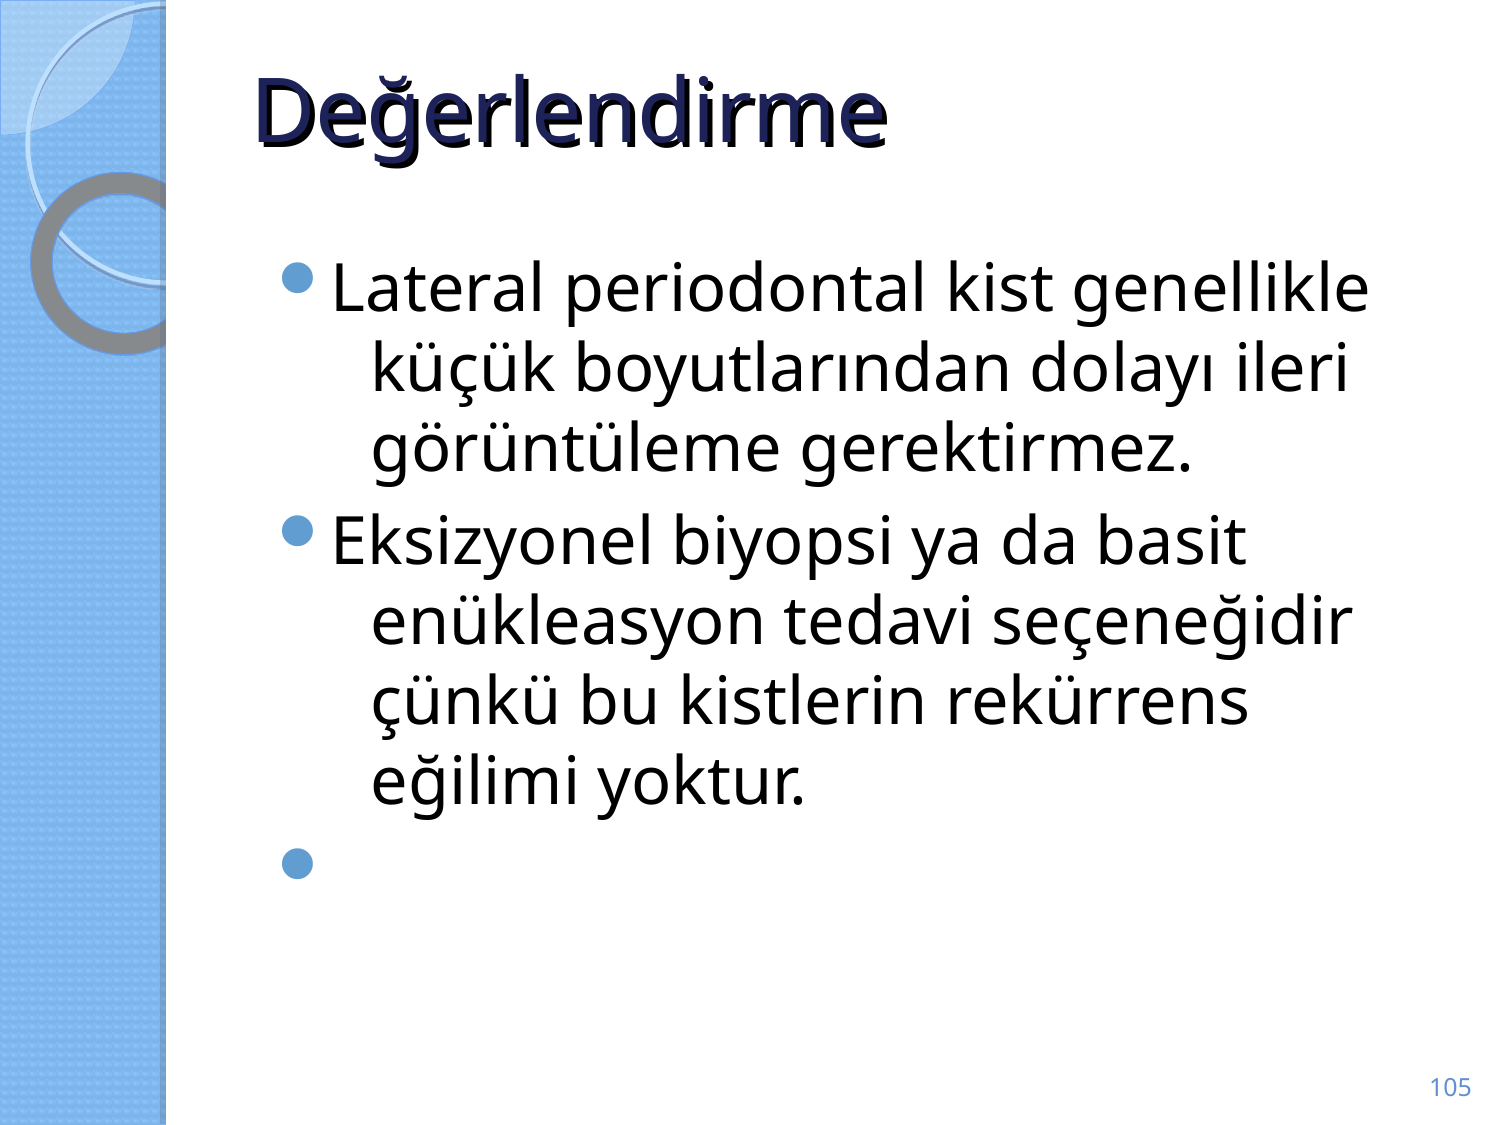

# Değerlendirme
Lateral periodontal kist genellikle küçük boyutlarından dolayı ileri görüntüleme gerektirmez.
Eksizyonel biyopsi ya da basit enükleasyon tedavi seçeneğidir çünkü bu kistlerin rekürrens eğilimi yoktur.